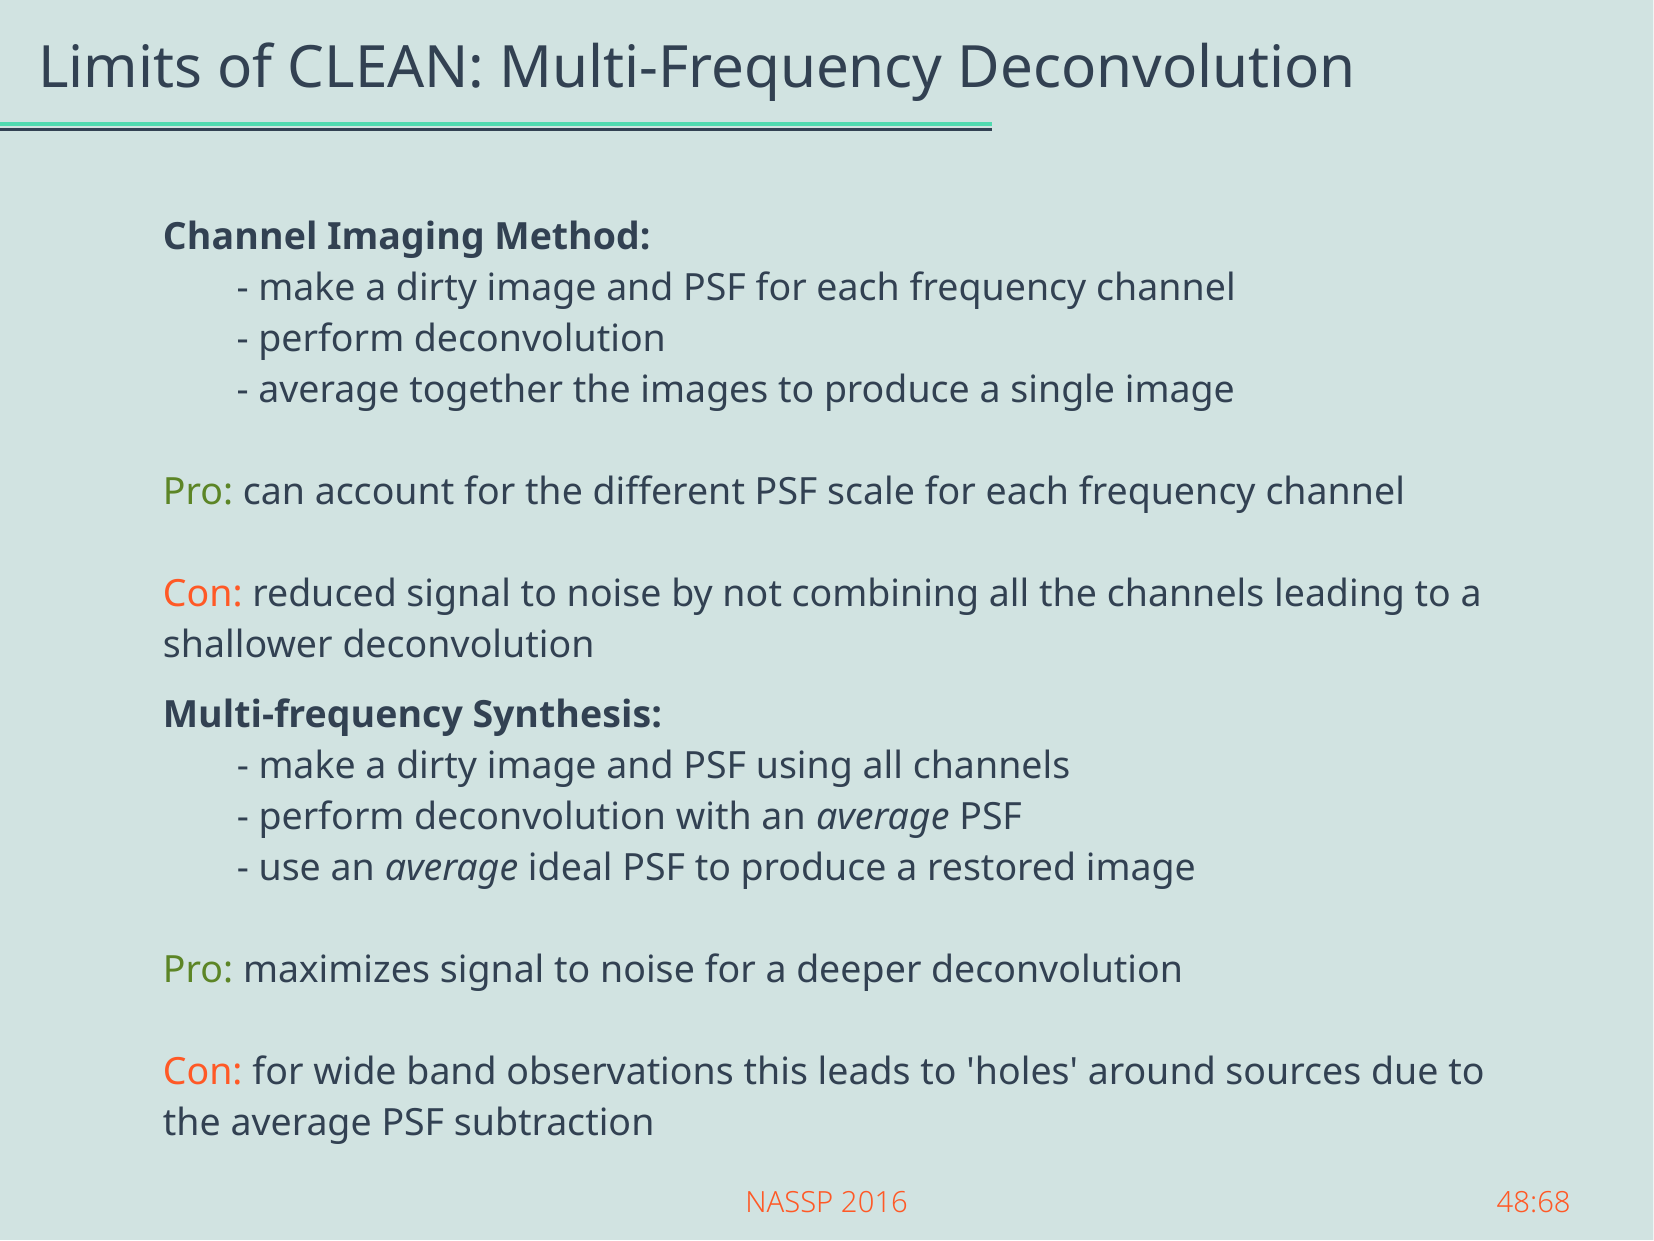

Limits of CLEAN: Multi-Frequency Deconvolution
Channel Imaging Method:
	- make a dirty image and PSF for each frequency channel
	- perform deconvolution
	- average together the images to produce a single image
Pro: can account for the different PSF scale for each frequency channel
Con: reduced signal to noise by not combining all the channels leading to a shallower deconvolution
Multi-frequency Synthesis:
	- make a dirty image and PSF using all channels
	- perform deconvolution with an average PSF
	- use an average ideal PSF to produce a restored image
Pro: maximizes signal to noise for a deeper deconvolution
Con: for wide band observations this leads to 'holes' around sources due to the average PSF subtraction
NASSP 2016
48